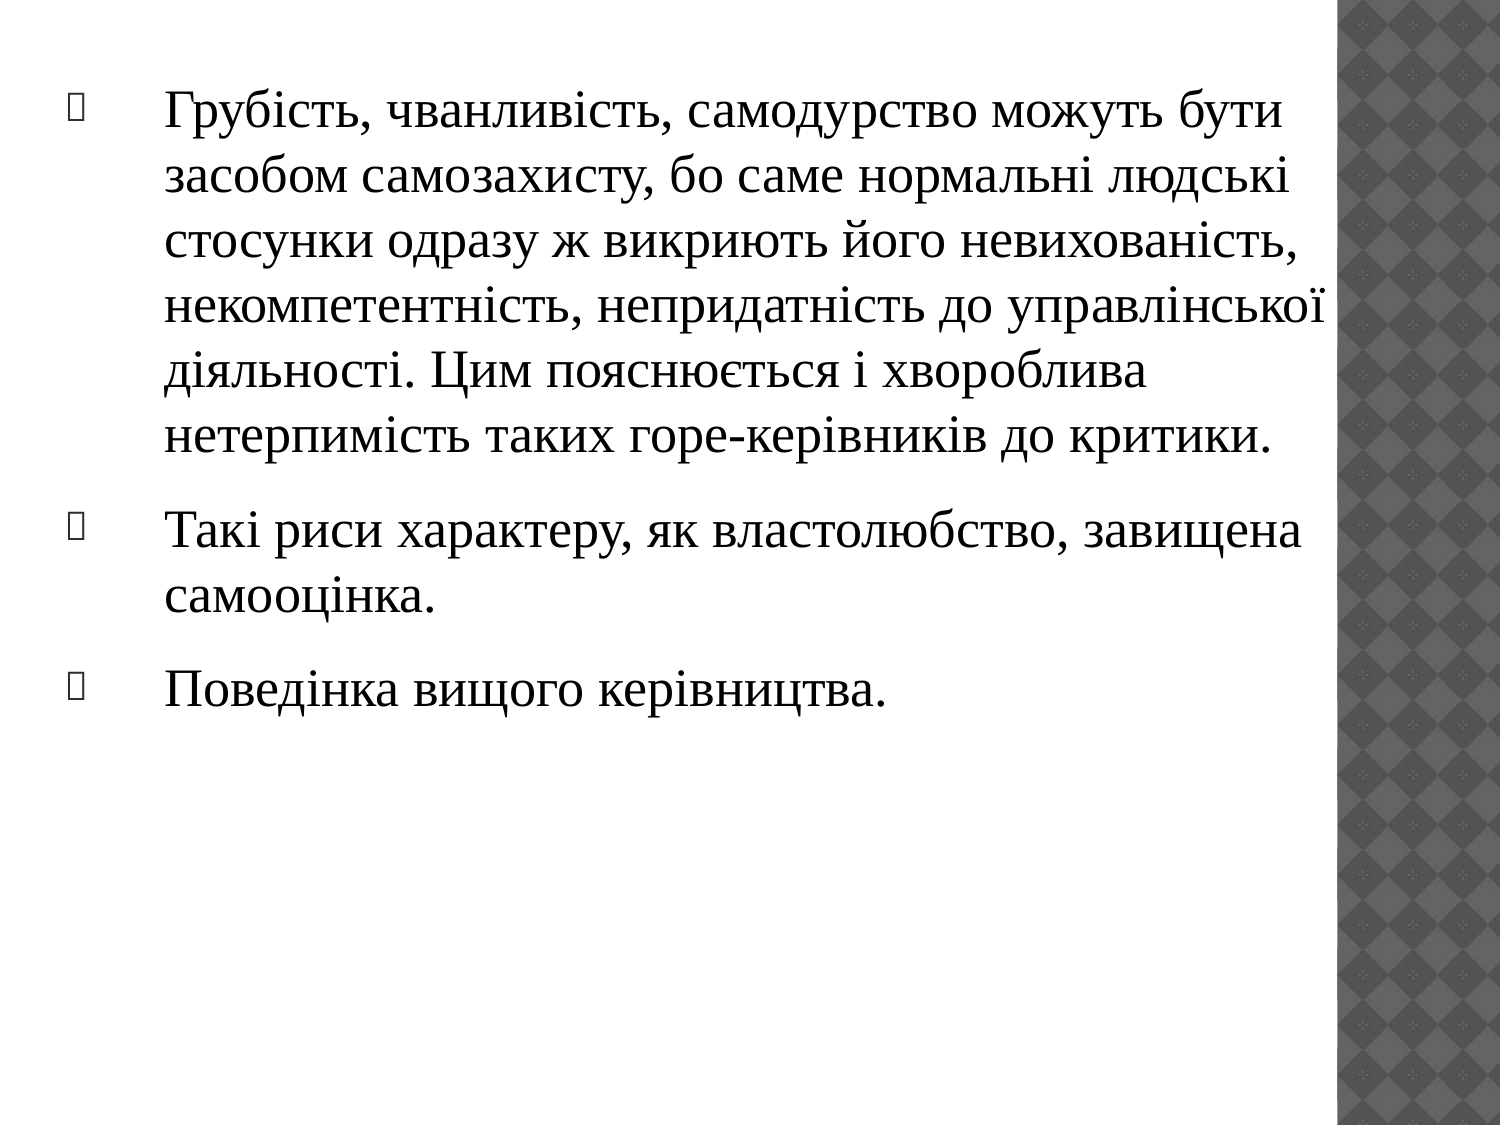

# Грубість, чванливість, самодурство можуть бути засобом самоза­хисту, бо саме нормальні людські стосунки одразу ж викриють його невихованість, некомпетентність, непридатність до управлінської діяльності. Цим пояснюється і хвороблива нетерпимість таких горе-керівників до критики.
Такі риси характеру, як властолюбство, завищена самооцінка.
Поведінка вищого керівництва.